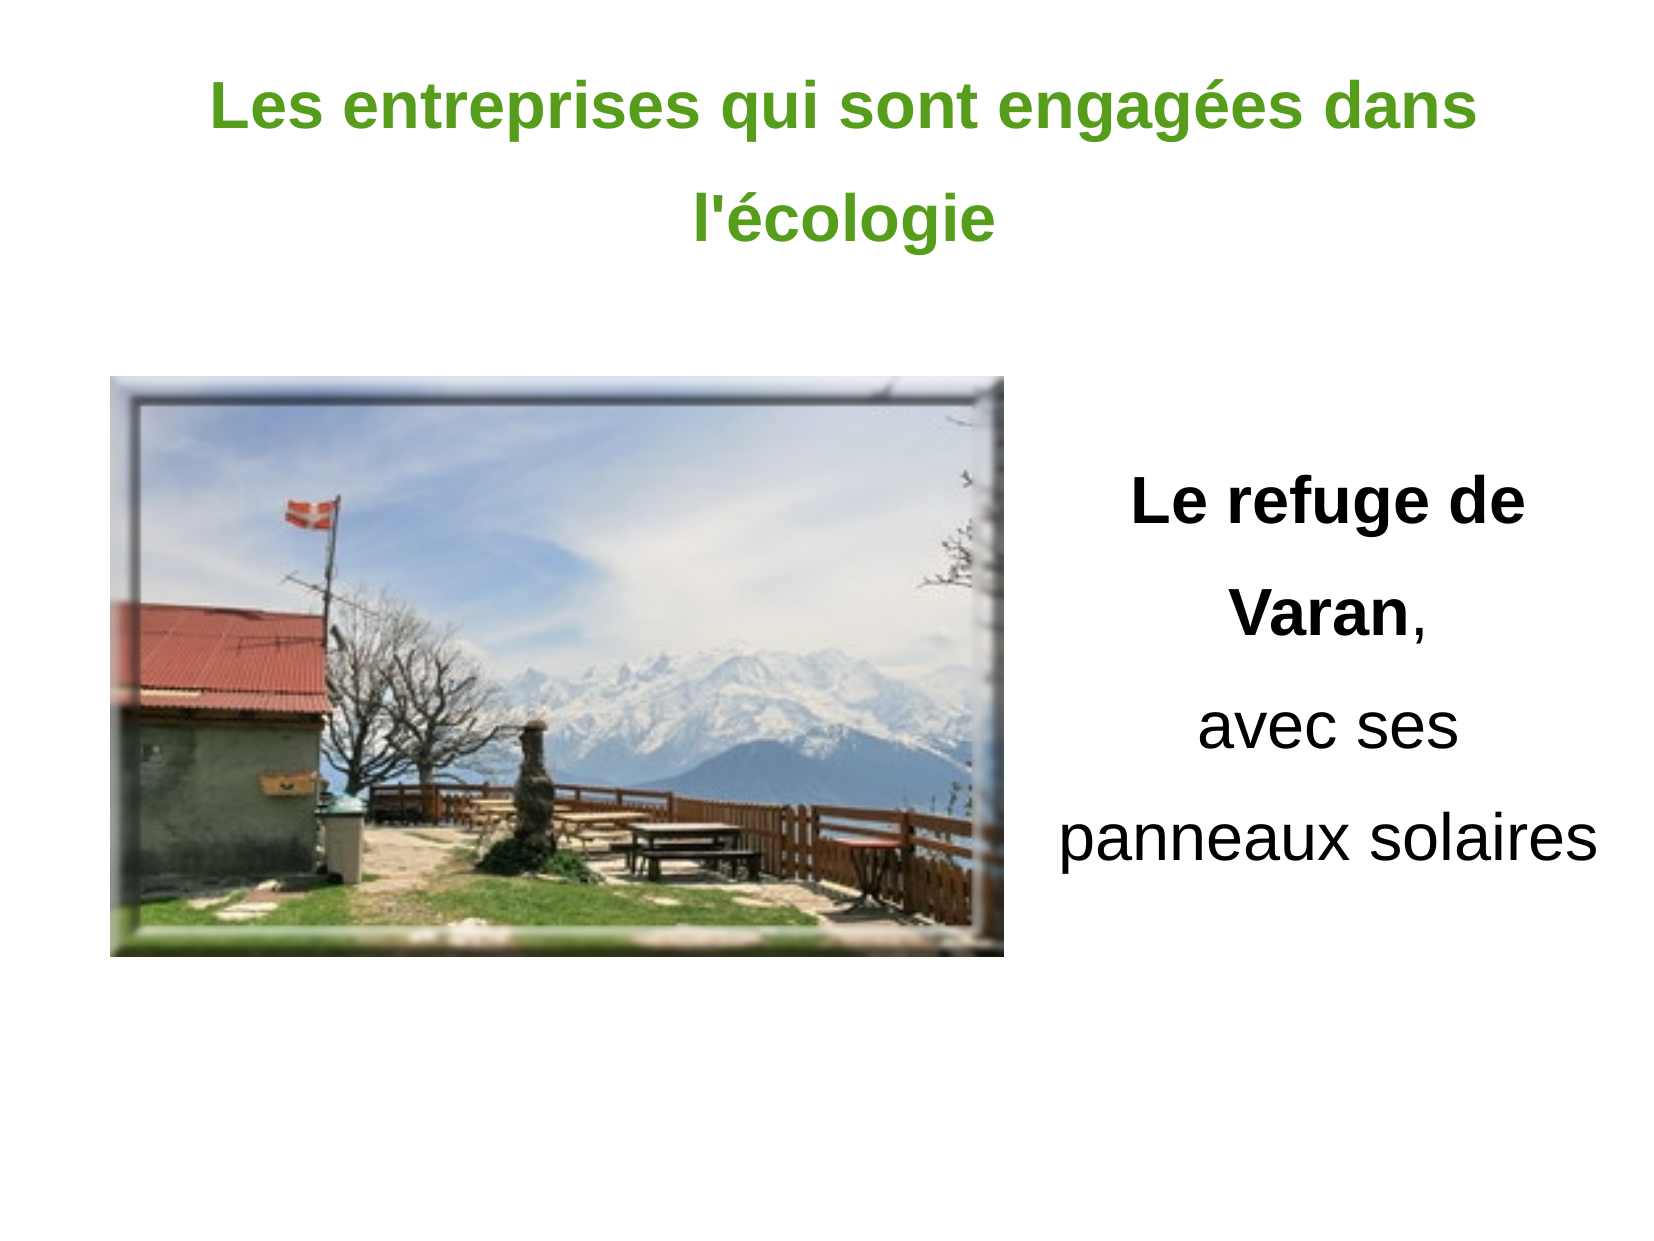

Les entreprises qui sont engagées dans l'écologie
Le refuge de Varan,
avec ses panneaux solaires